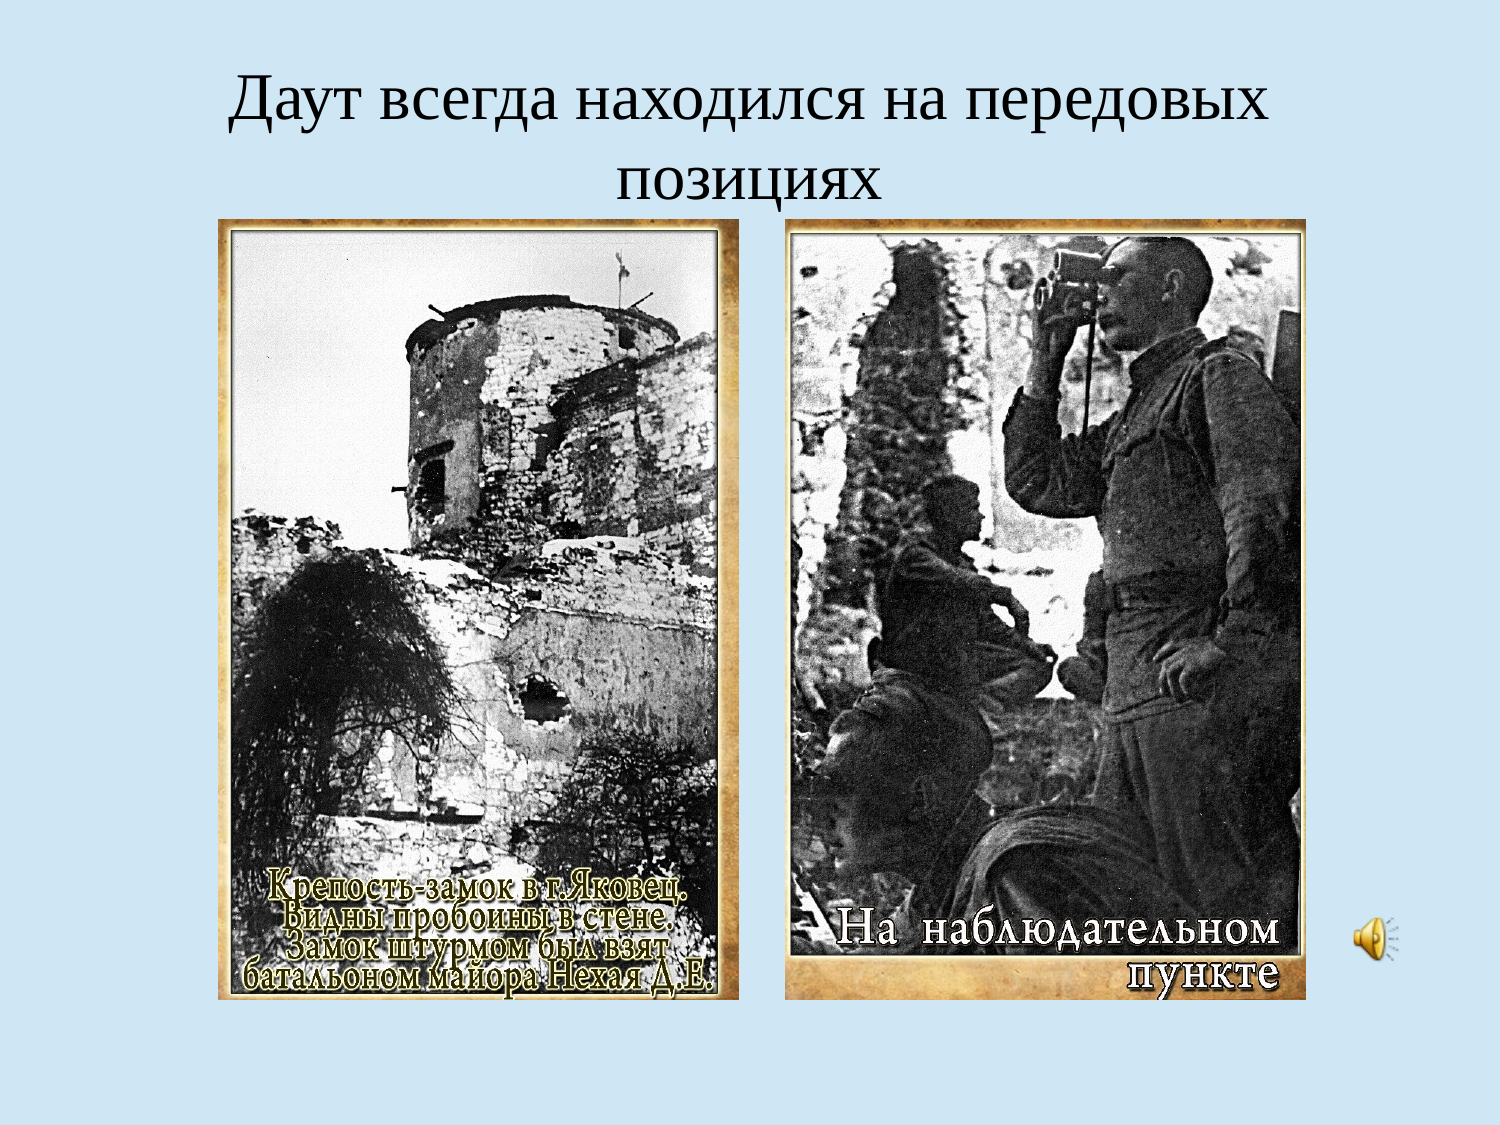

# Даут всегда находился на передовых позициях